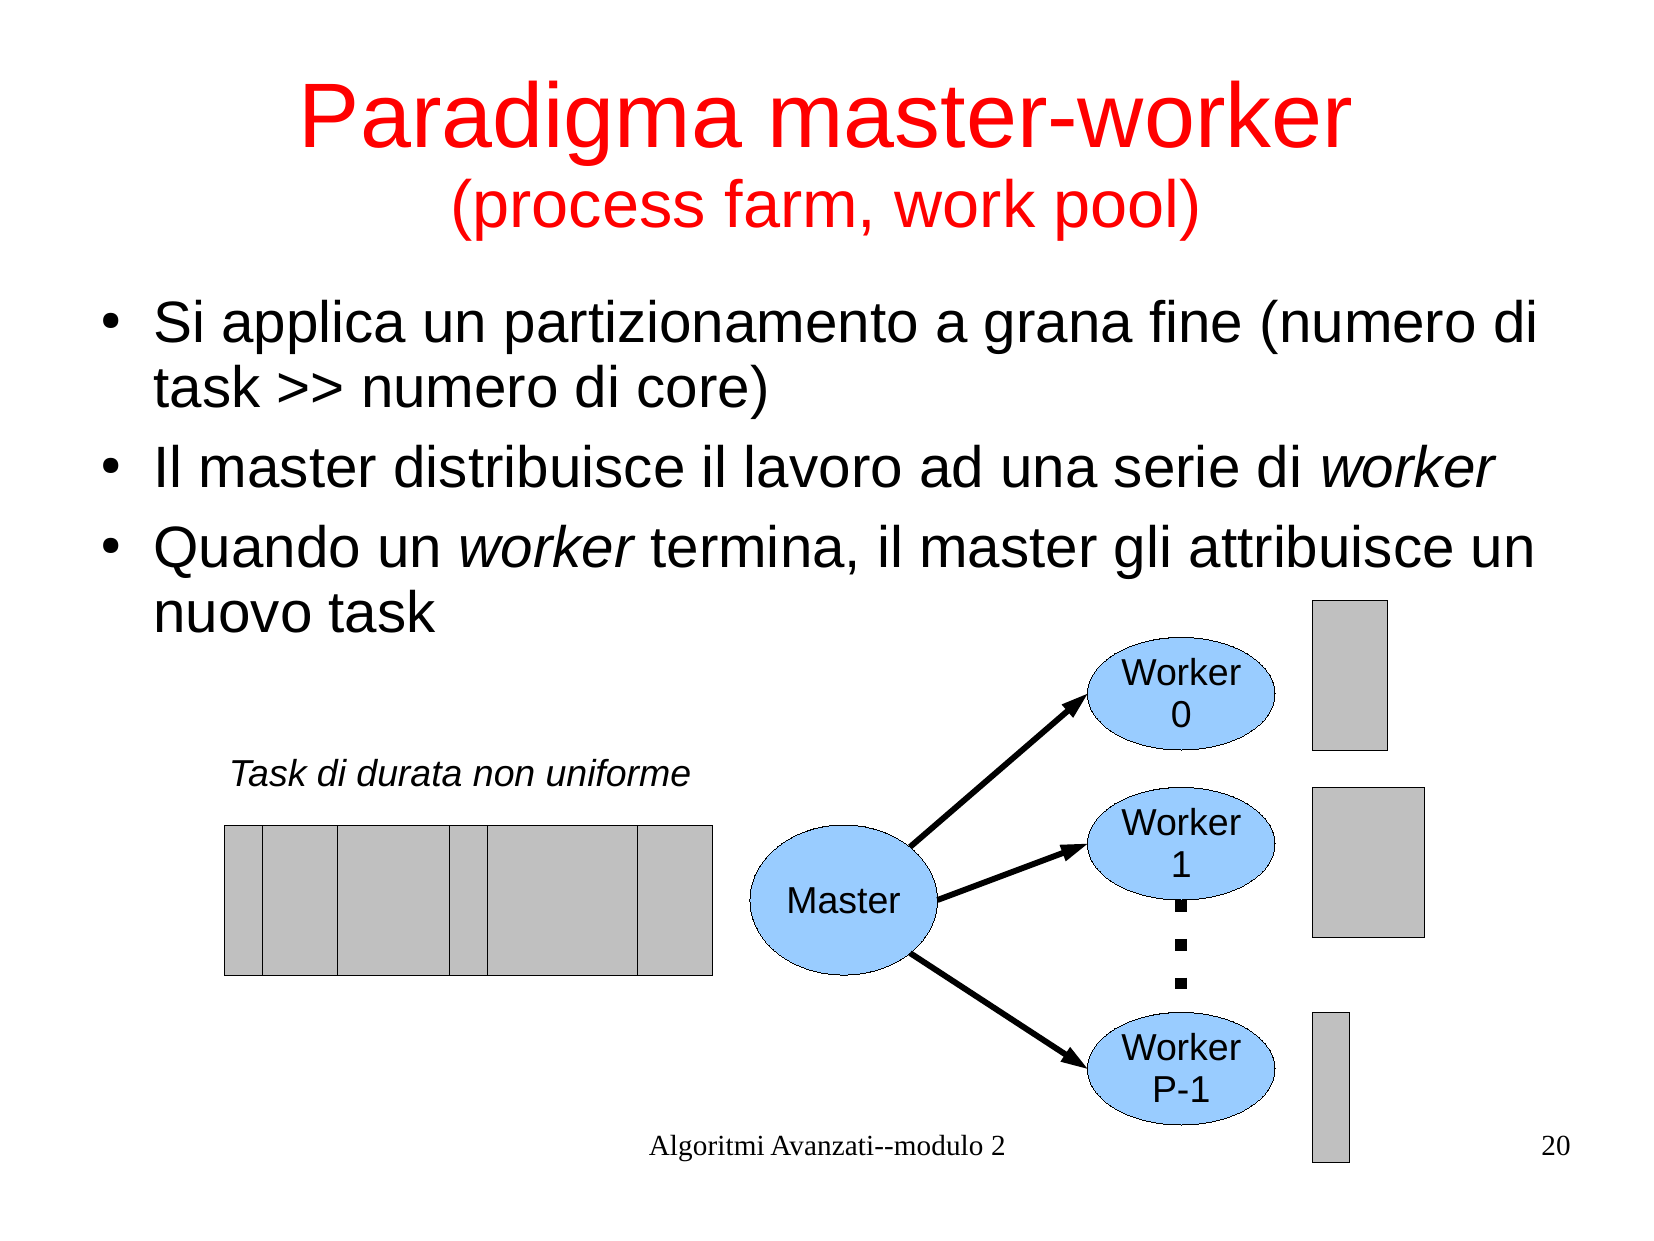

# Paradigma master-worker (process farm, work pool)
Si applica un partizionamento a grana fine (numero di task >> numero di core)
Il master distribuisce il lavoro ad una serie di worker
Quando un worker termina, il master gli attribuisce un nuovo task
Worker
0
Task di durata non uniforme
Worker
1
Master
Worker
P-1
Algoritmi Avanzati--modulo 2
20